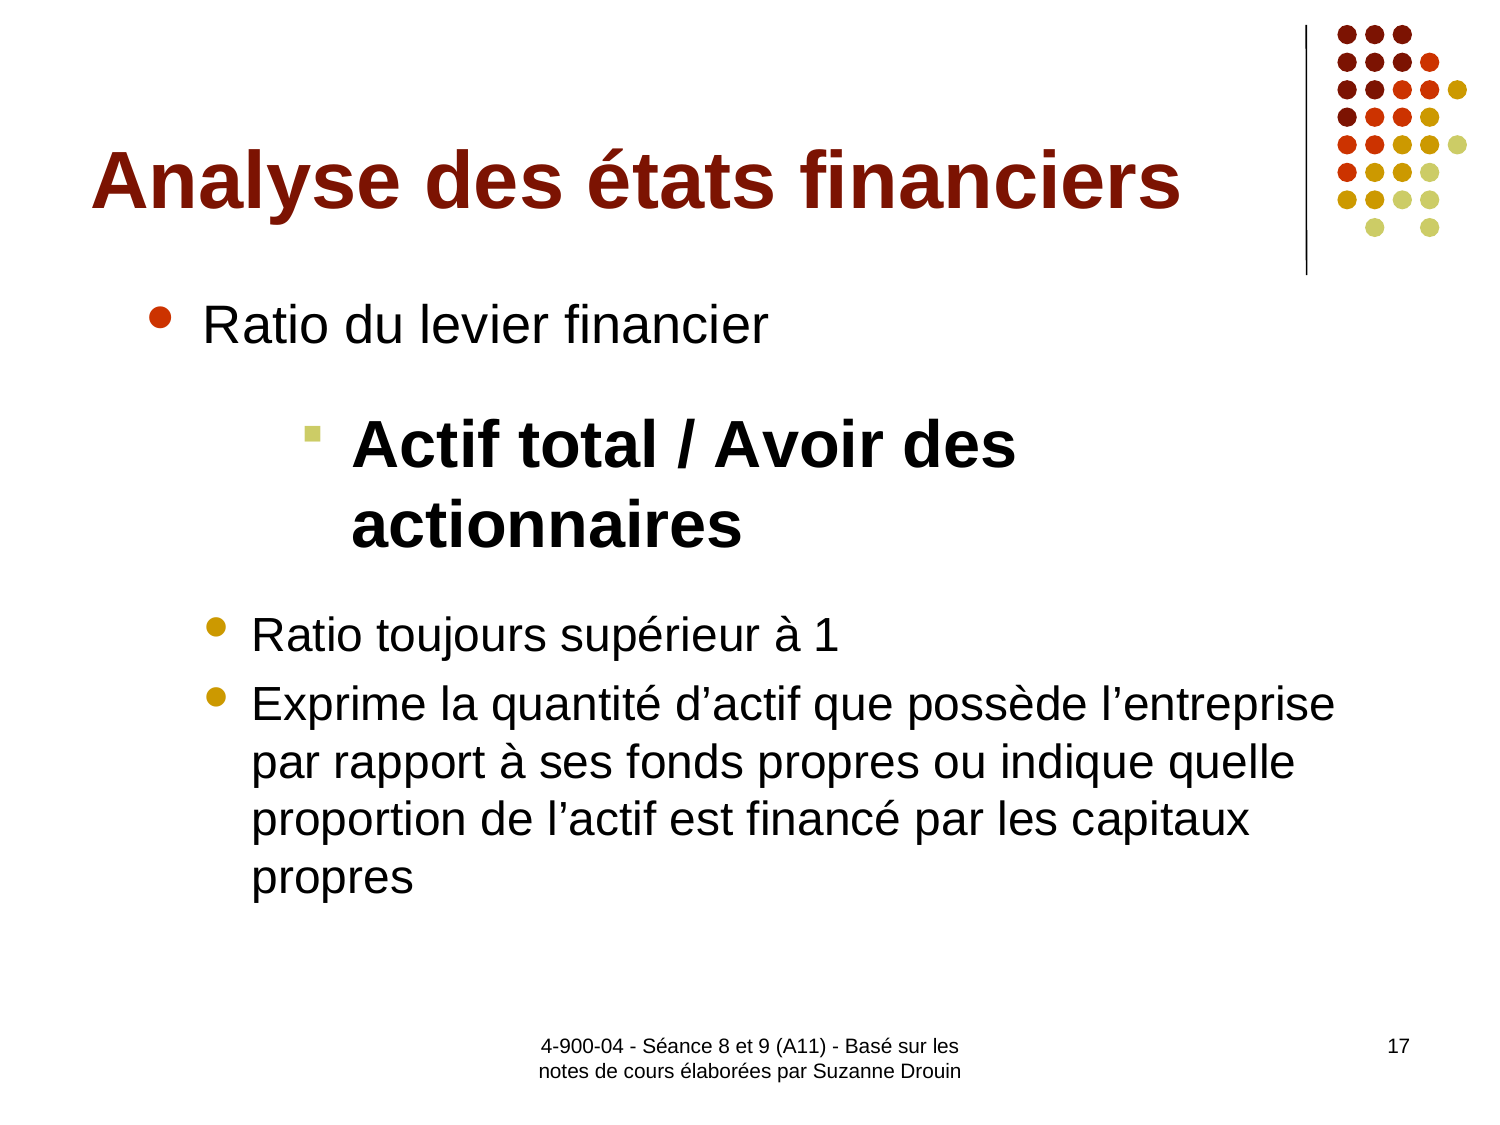

Analyse des états financiers
Ratio du levier financier
Actif total / Avoir des actionnaires
Ratio toujours supérieur à 1
Exprime la quantité d’actif que possède l’entreprise par rapport à ses fonds propres ou indique quelle proportion de l’actif est financé par les capitaux propres
4-900-04 - Séance 8 et 9 (A11) - Basé sur les notes de cours élaborées par Suzanne Drouin